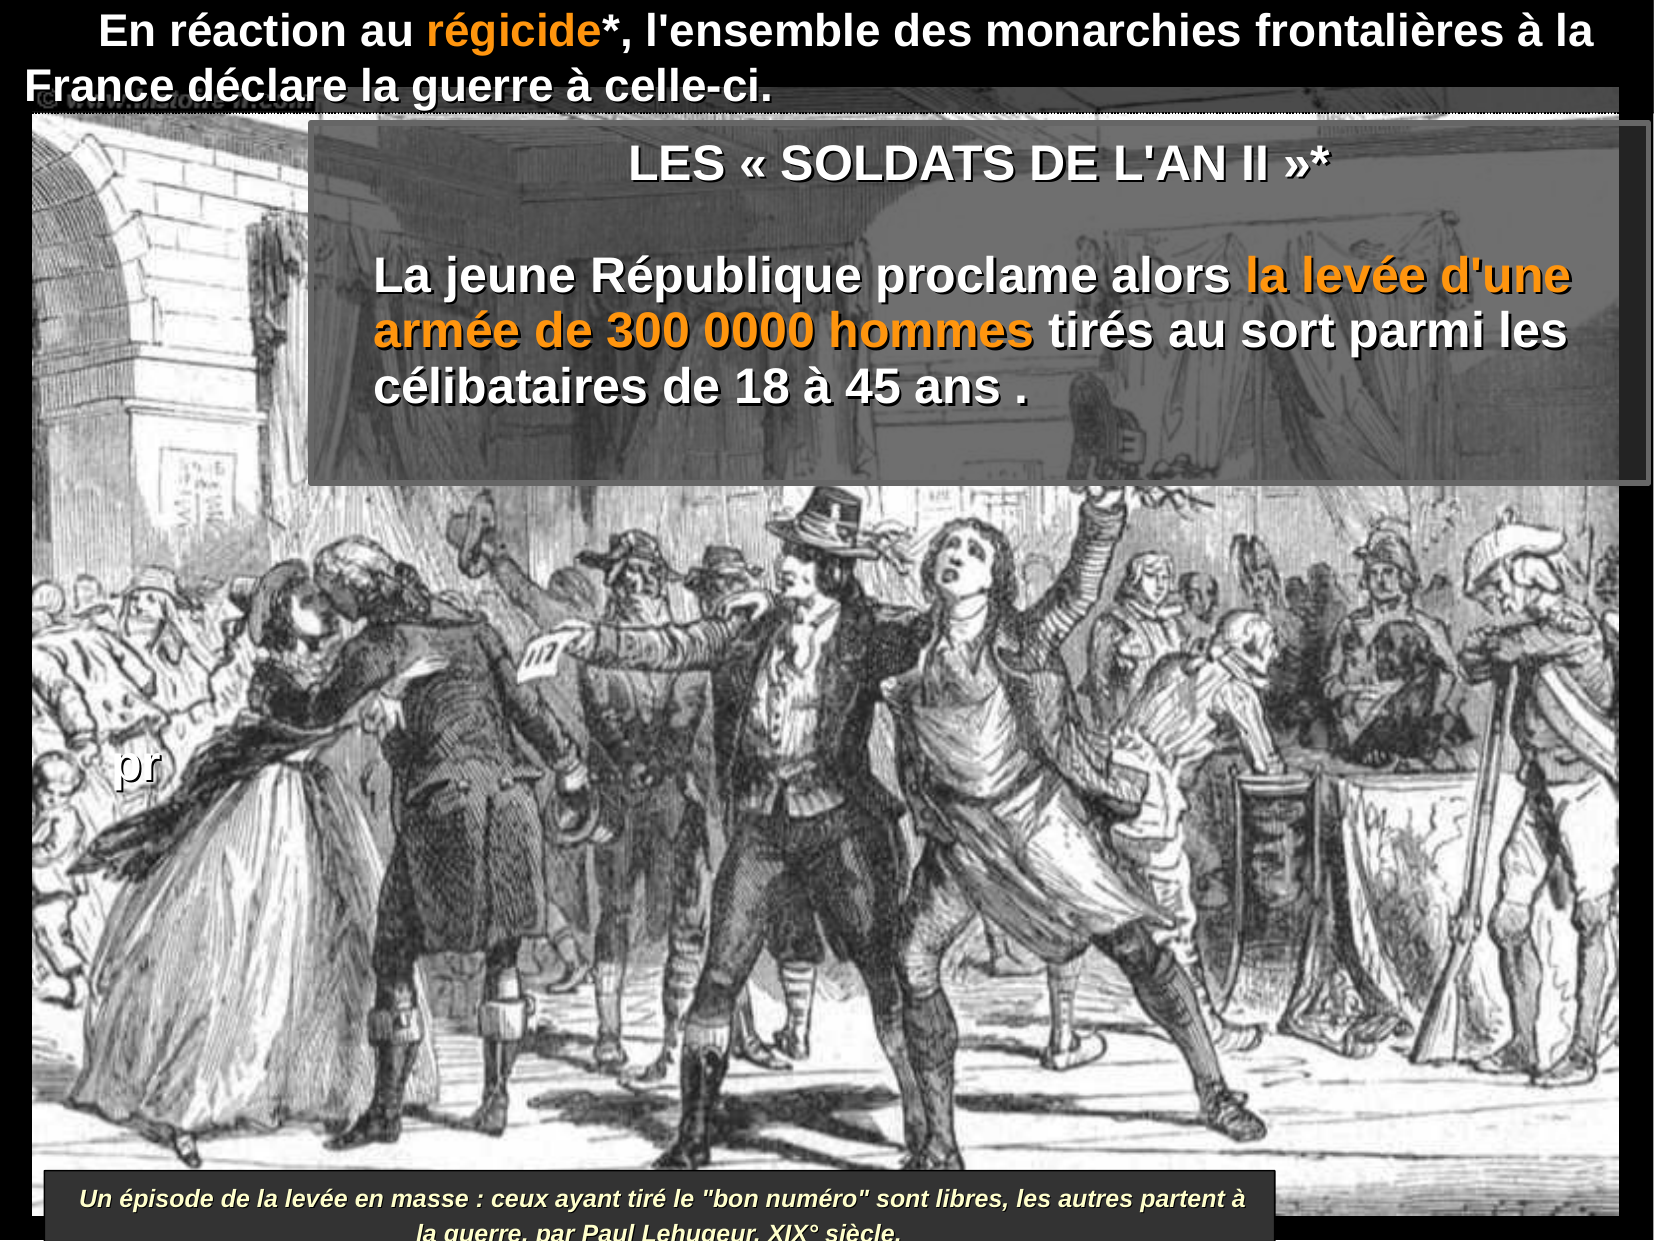

En réaction au régicide*, l'ensemble des monarchies frontalières à la
France déclare la guerre à celle-ci.
LES « SOLDATS DE L'AN II »*
La jeune République proclame alors la levée d'une
armée de 300 0000 hommes tirés au sort parmi les
célibataires de 18 à 45 ans .
pr
Un épisode de la levée en masse : ceux ayant tiré le "bon numéro" sont libres, les autres partent à la guerre, par Paul Lehugeur, XIX° siècle.